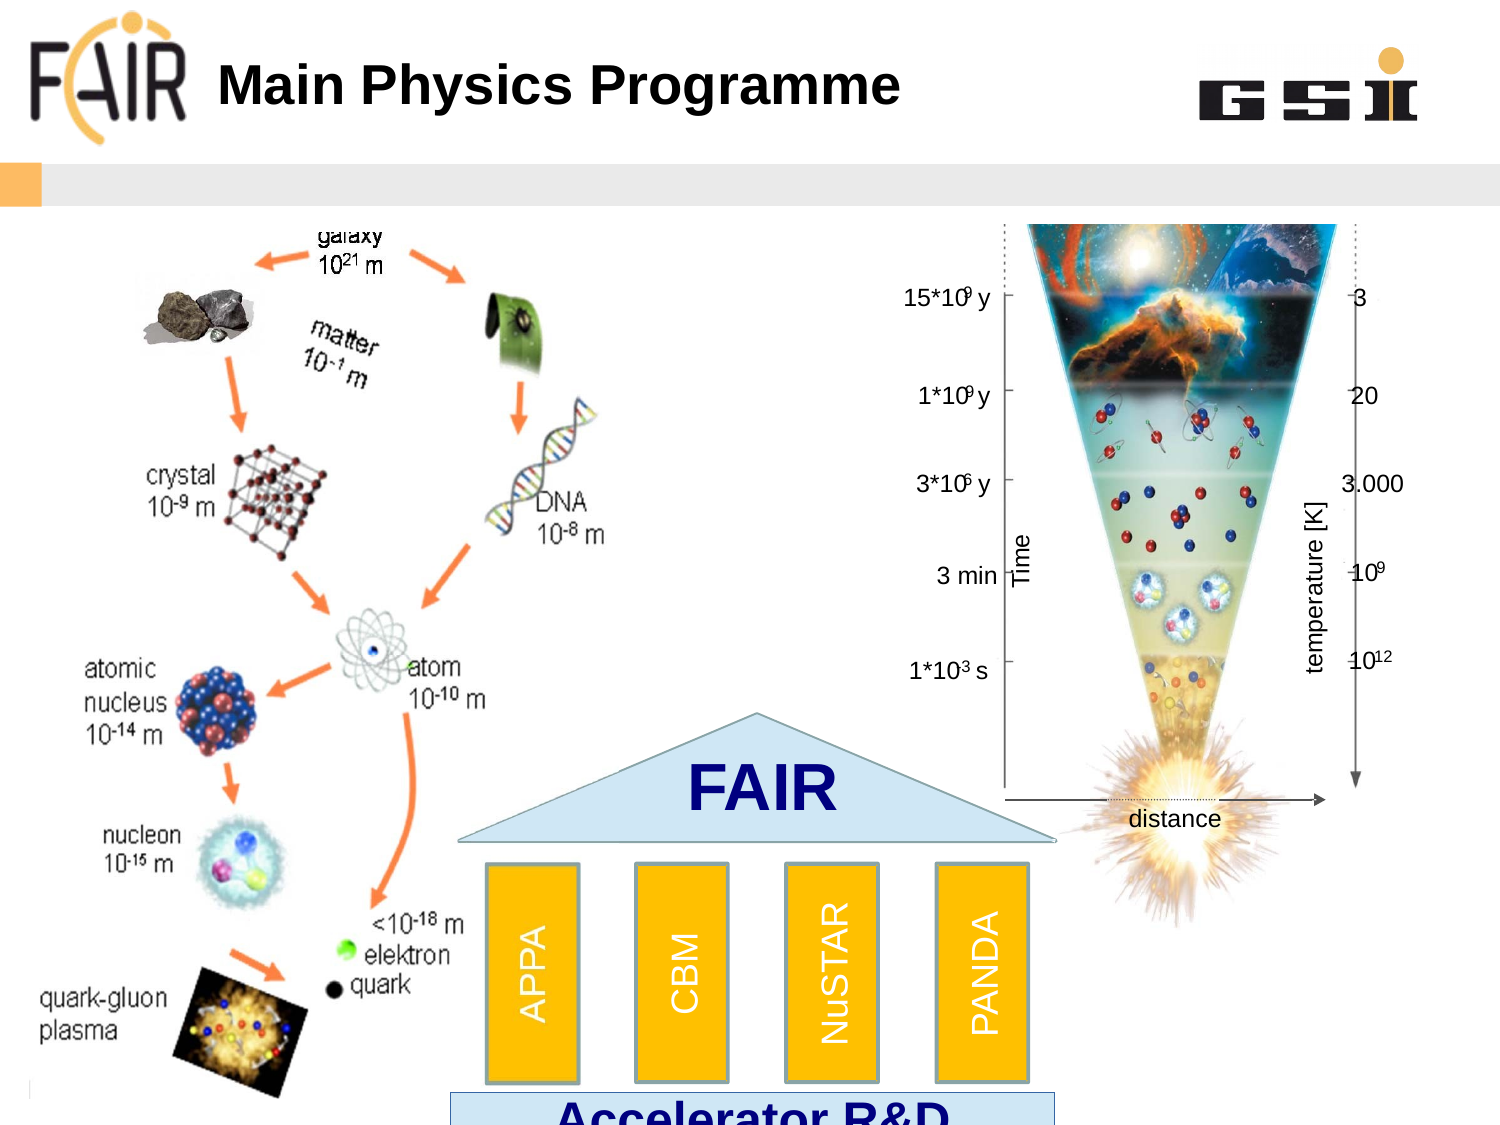

Main Physics Programme
15*10
y
3
9
1*10
y
20
9
3*10
y
3.000
6
Time
10
9
3 min
temperature [K]
10
12
1*10
s
-3
FAIR
distance
NuSTAR
PANDA
APPA
CBM
Accelerator R&D
GSI Helmholtzzentrum für Schwerionenforschung GmbH
7
Ralph J. Steinhagen, r.steinhagen@gsi.de, 2015-XX-YY